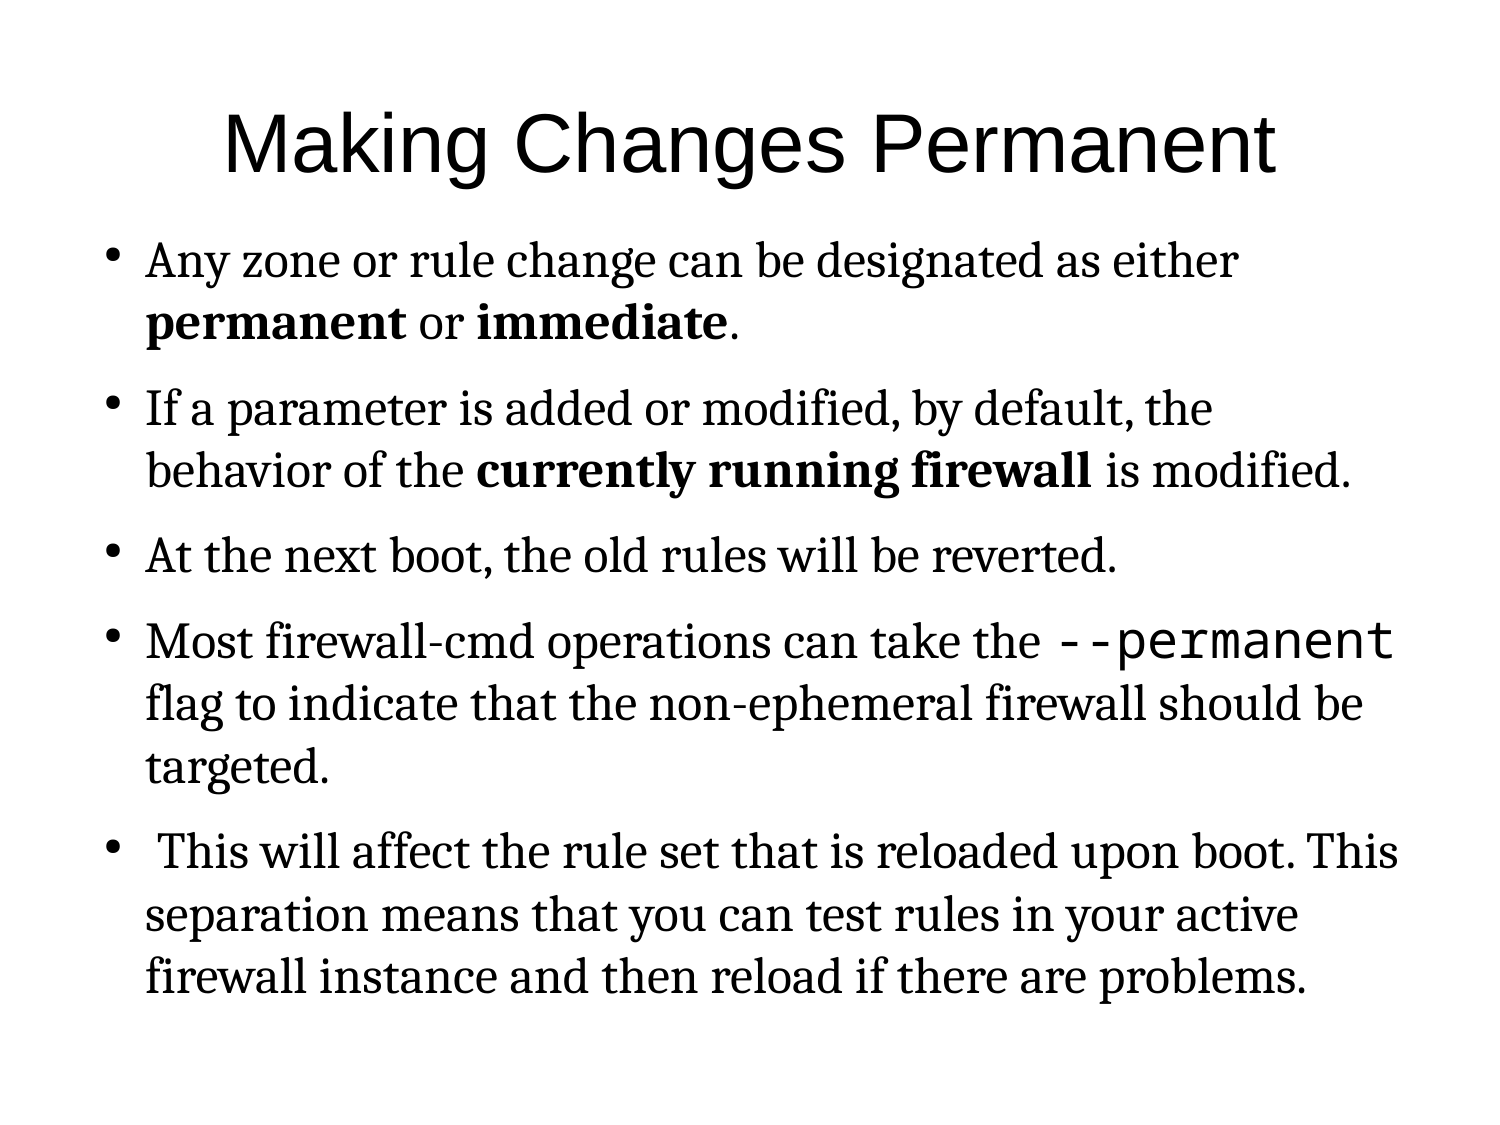

# Making Changes Permanent
Any zone or rule change can be designated as either permanent or immediate.
If a parameter is added or modified, by default, the behavior of the currently running firewall is modified.
At the next boot, the old rules will be reverted.
Most firewall-cmd operations can take the --permanent flag to indicate that the non-ephemeral firewall should be targeted.
 This will affect the rule set that is reloaded upon boot. This separation means that you can test rules in your active firewall instance and then reload if there are problems.